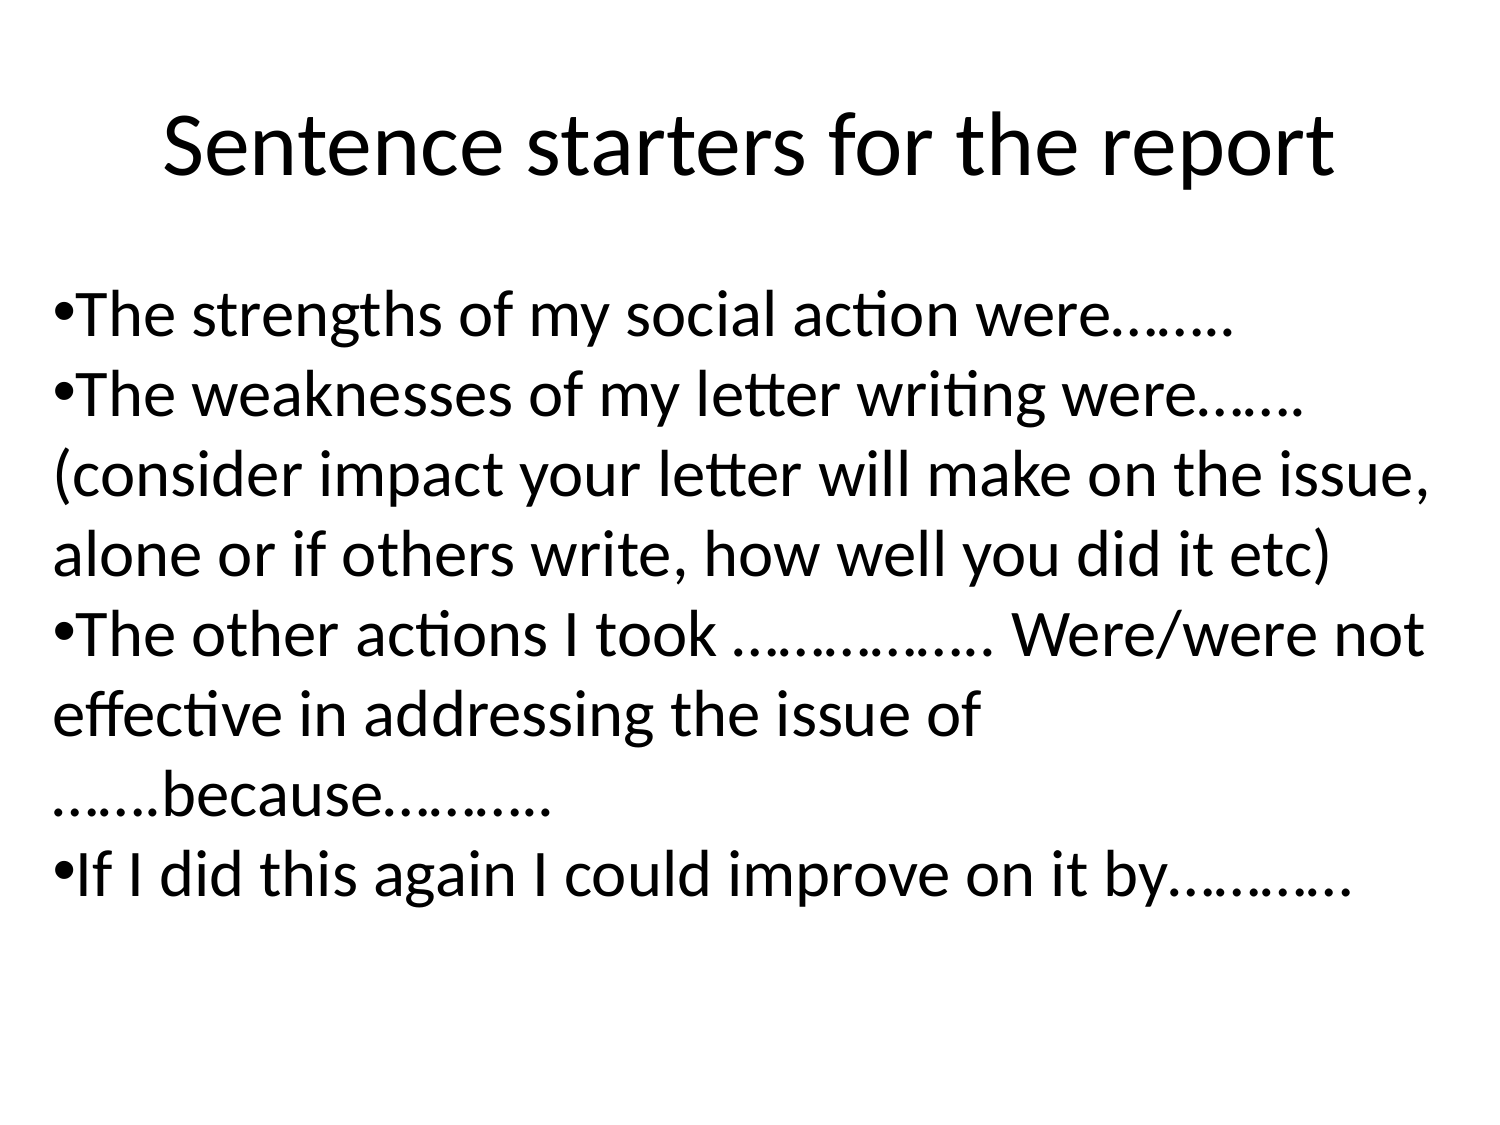

Sentence starters for the report
The strengths of my social action were……..
The weaknesses of my letter writing were…….
(consider impact your letter will make on the issue, alone or if others write, how well you did it etc)
The other actions I took …………….. Were/were not effective in addressing the issue of …….because………..
If I did this again I could improve on it by…………